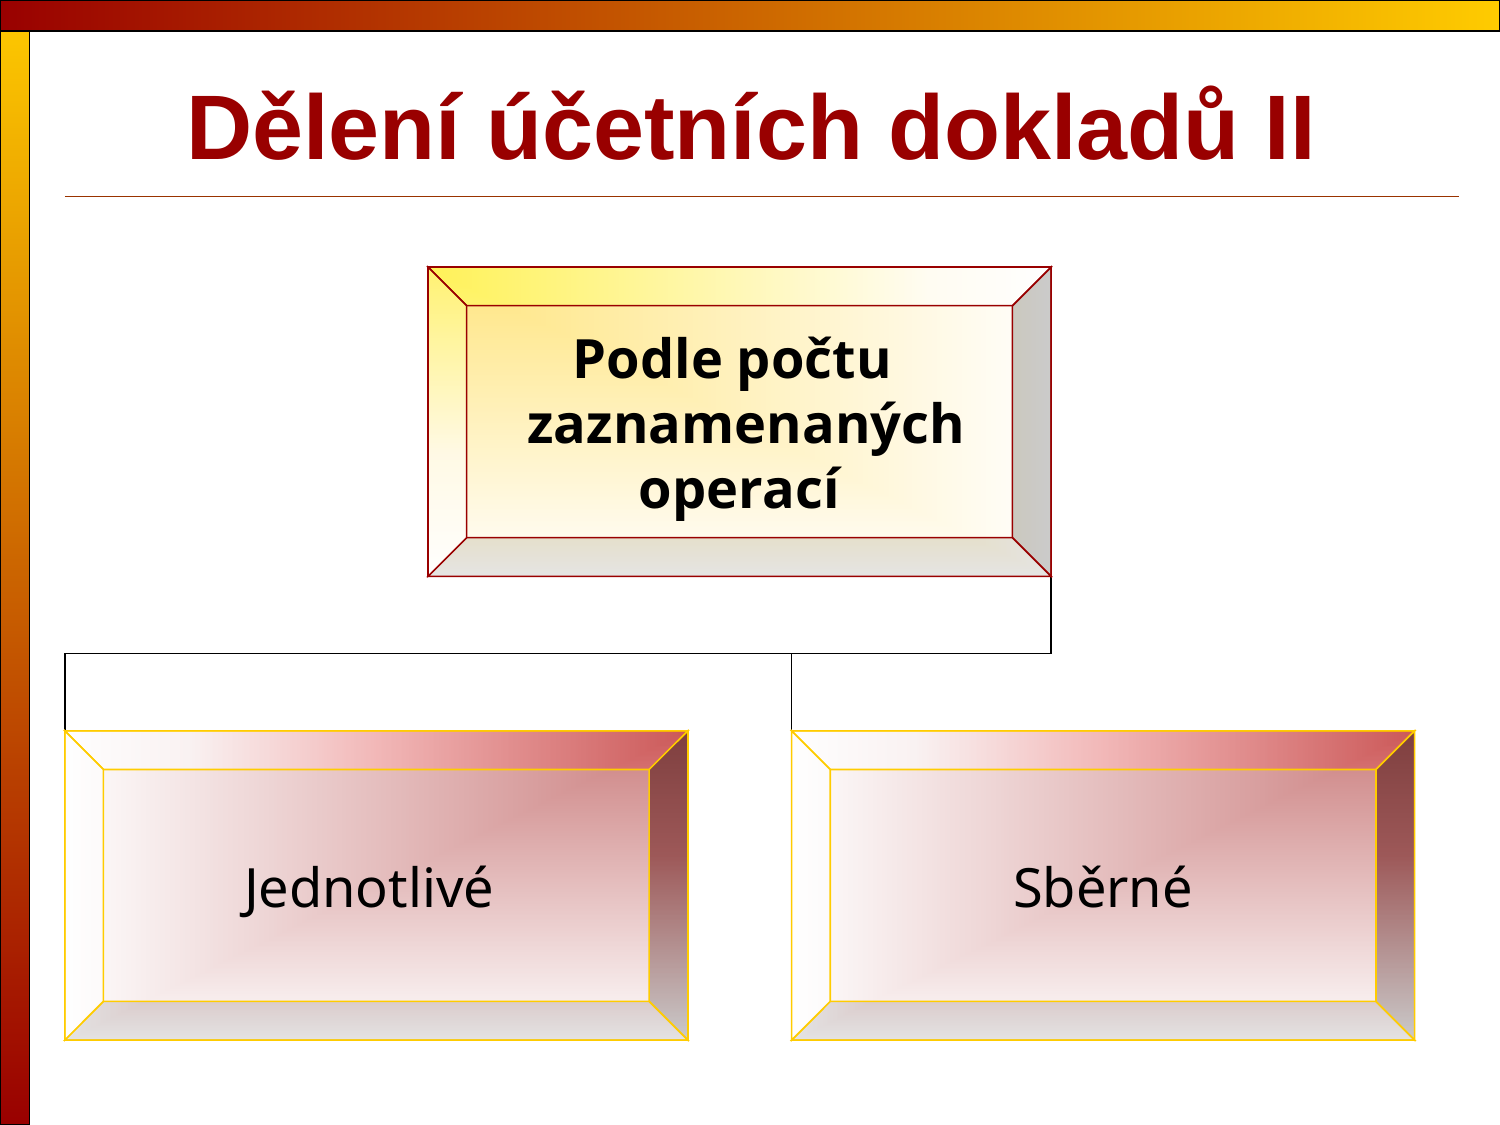

# Dělení účetních dokladů II
Podle počtu
 zaznamenaných
operací
Jednotlivé
Sběrné